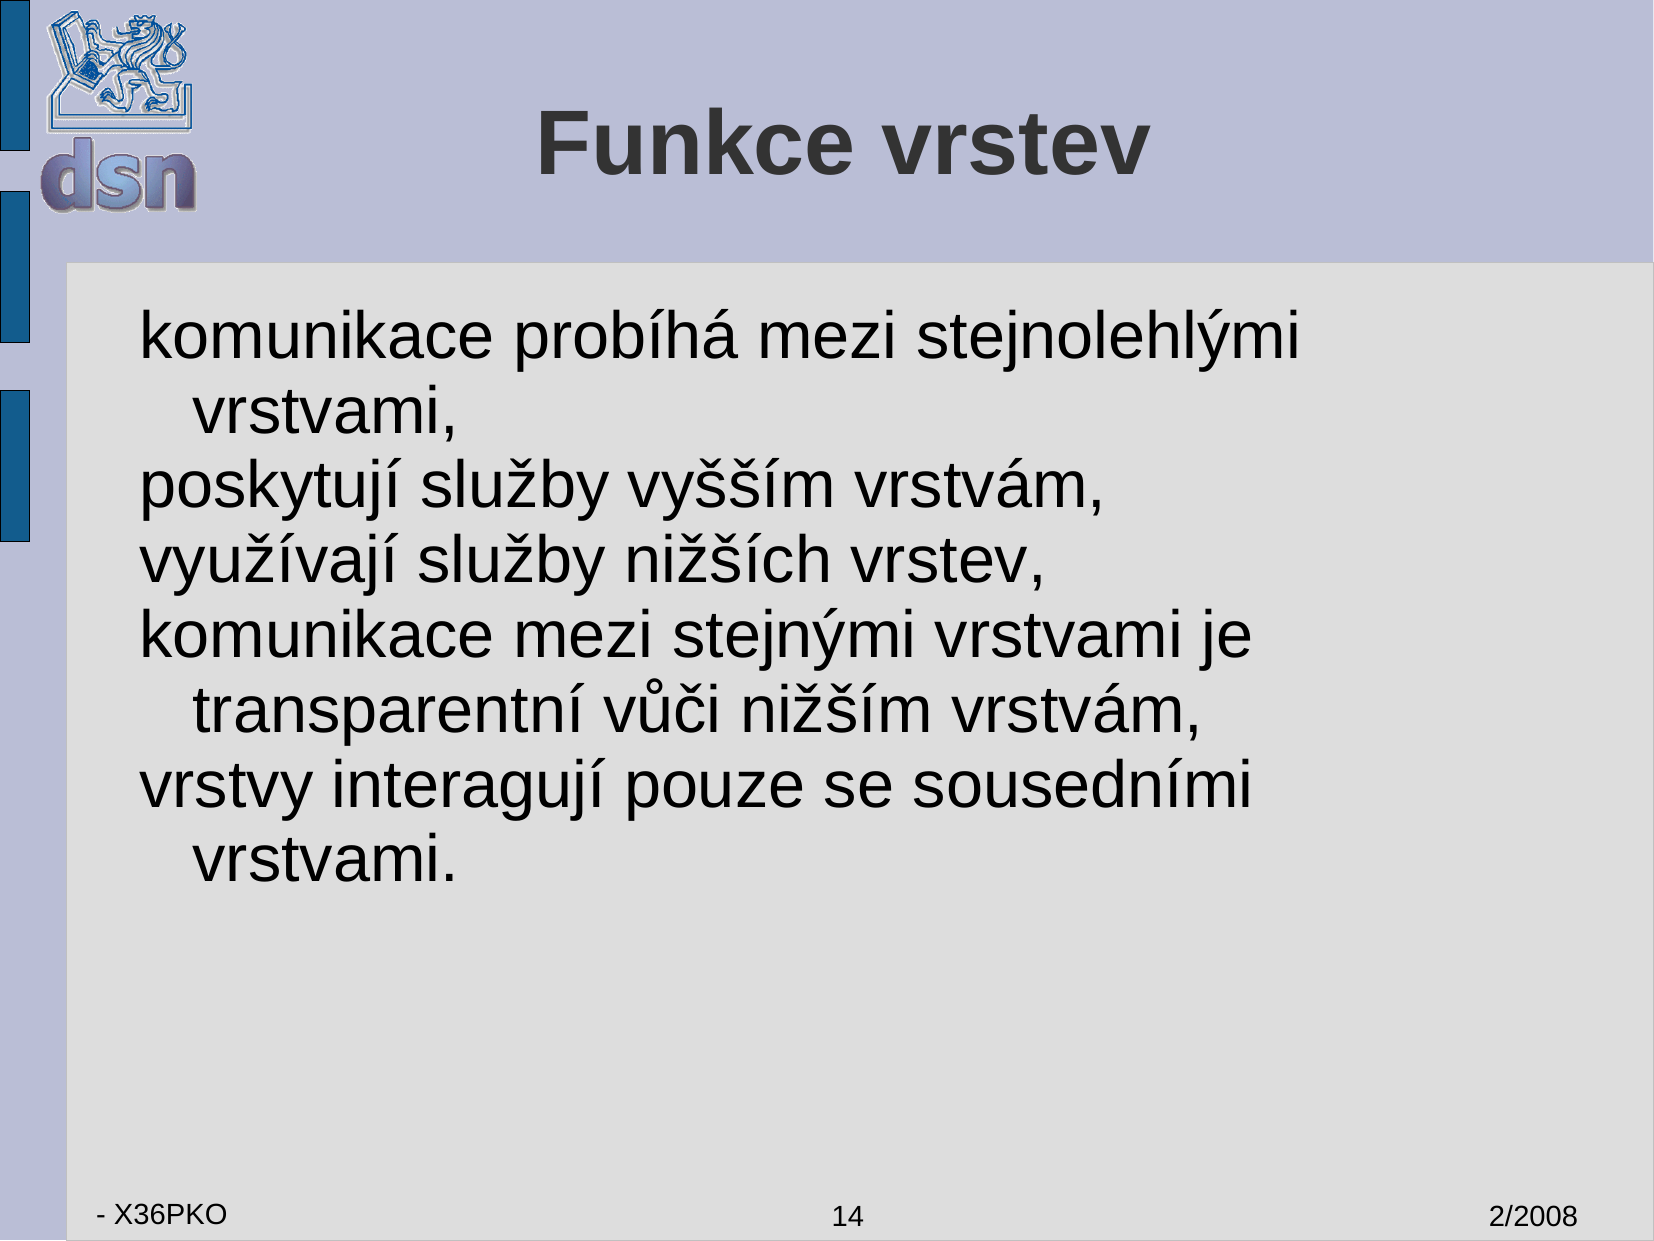

# Funkce vrstev
komunikace probíhá mezi stejnolehlými vrstvami,
poskytují služby vyšším vrstvám,
využívají služby nižších vrstev,
komunikace mezi stejnými vrstvami je transparentní vůči nižším vrstvám,
vrstvy interagují pouze se sousedními vrstvami.